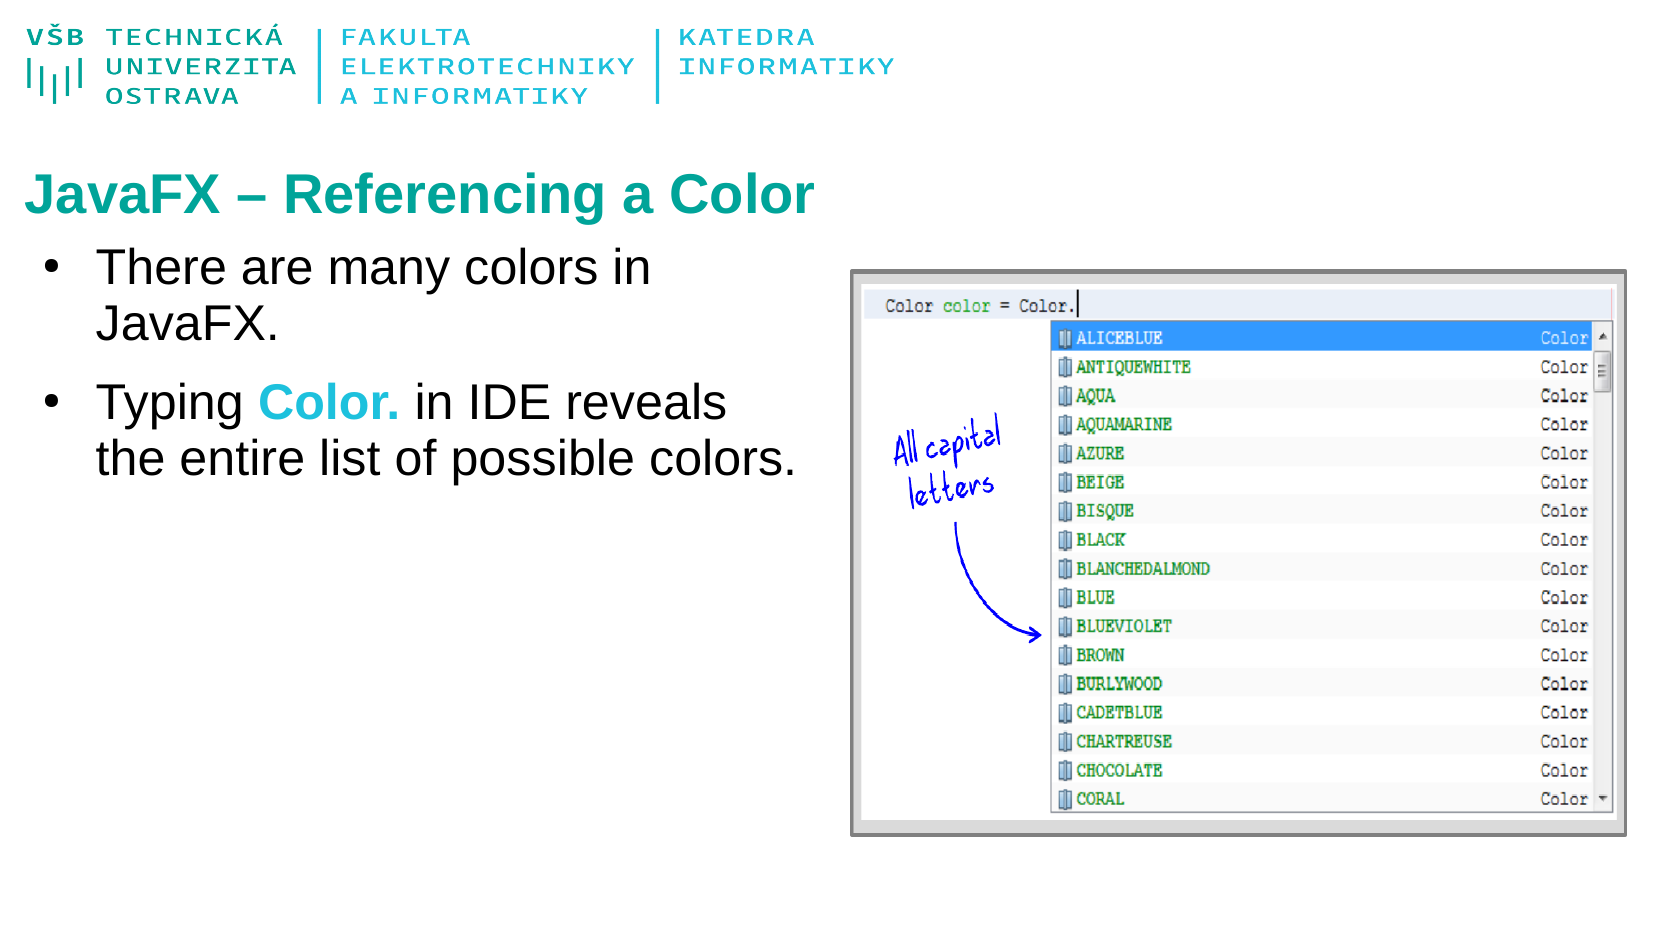

# JavaFX – Referencing a Color
There are many colors in JavaFX.
Typing Color. in IDE reveals the entire list of possible colors.